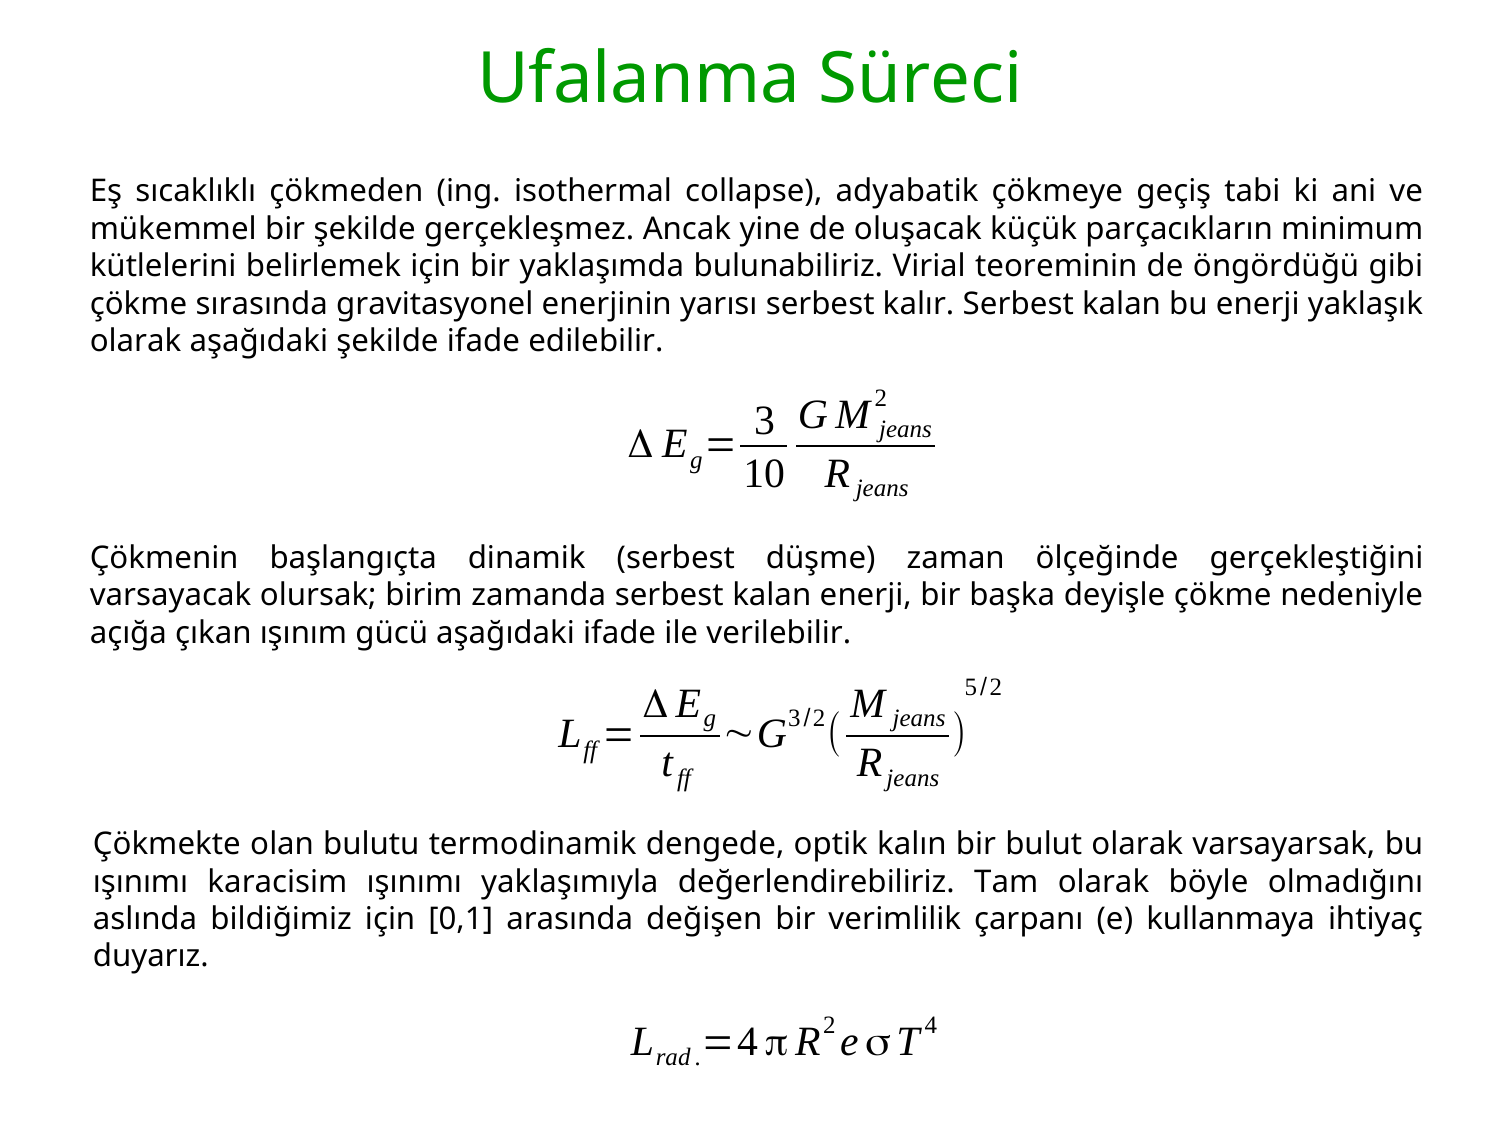

# Ufalanma Süreci
Eş sıcaklıklı çökmeden (ing. isothermal collapse), adyabatik çökmeye geçiş tabi ki ani ve mükemmel bir şekilde gerçekleşmez. Ancak yine de oluşacak küçük parçacıkların minimum kütlelerini belirlemek için bir yaklaşımda bulunabiliriz. Virial teoreminin de öngördüğü gibi çökme sırasında gravitasyonel enerjinin yarısı serbest kalır. Serbest kalan bu enerji yaklaşık olarak aşağıdaki şekilde ifade edilebilir.
Çökmenin başlangıçta dinamik (serbest düşme) zaman ölçeğinde gerçekleştiğini varsayacak olursak; birim zamanda serbest kalan enerji, bir başka deyişle çökme nedeniyle açığa çıkan ışınım gücü aşağıdaki ifade ile verilebilir.
Çökmekte olan bulutu termodinamik dengede, optik kalın bir bulut olarak varsayarsak, bu ışınımı karacisim ışınımı yaklaşımıyla değerlendirebiliriz. Tam olarak böyle olmadığını aslında bildiğimiz için [0,1] arasında değişen bir verimlilik çarpanı (e) kullanmaya ihtiyaç duyarız.